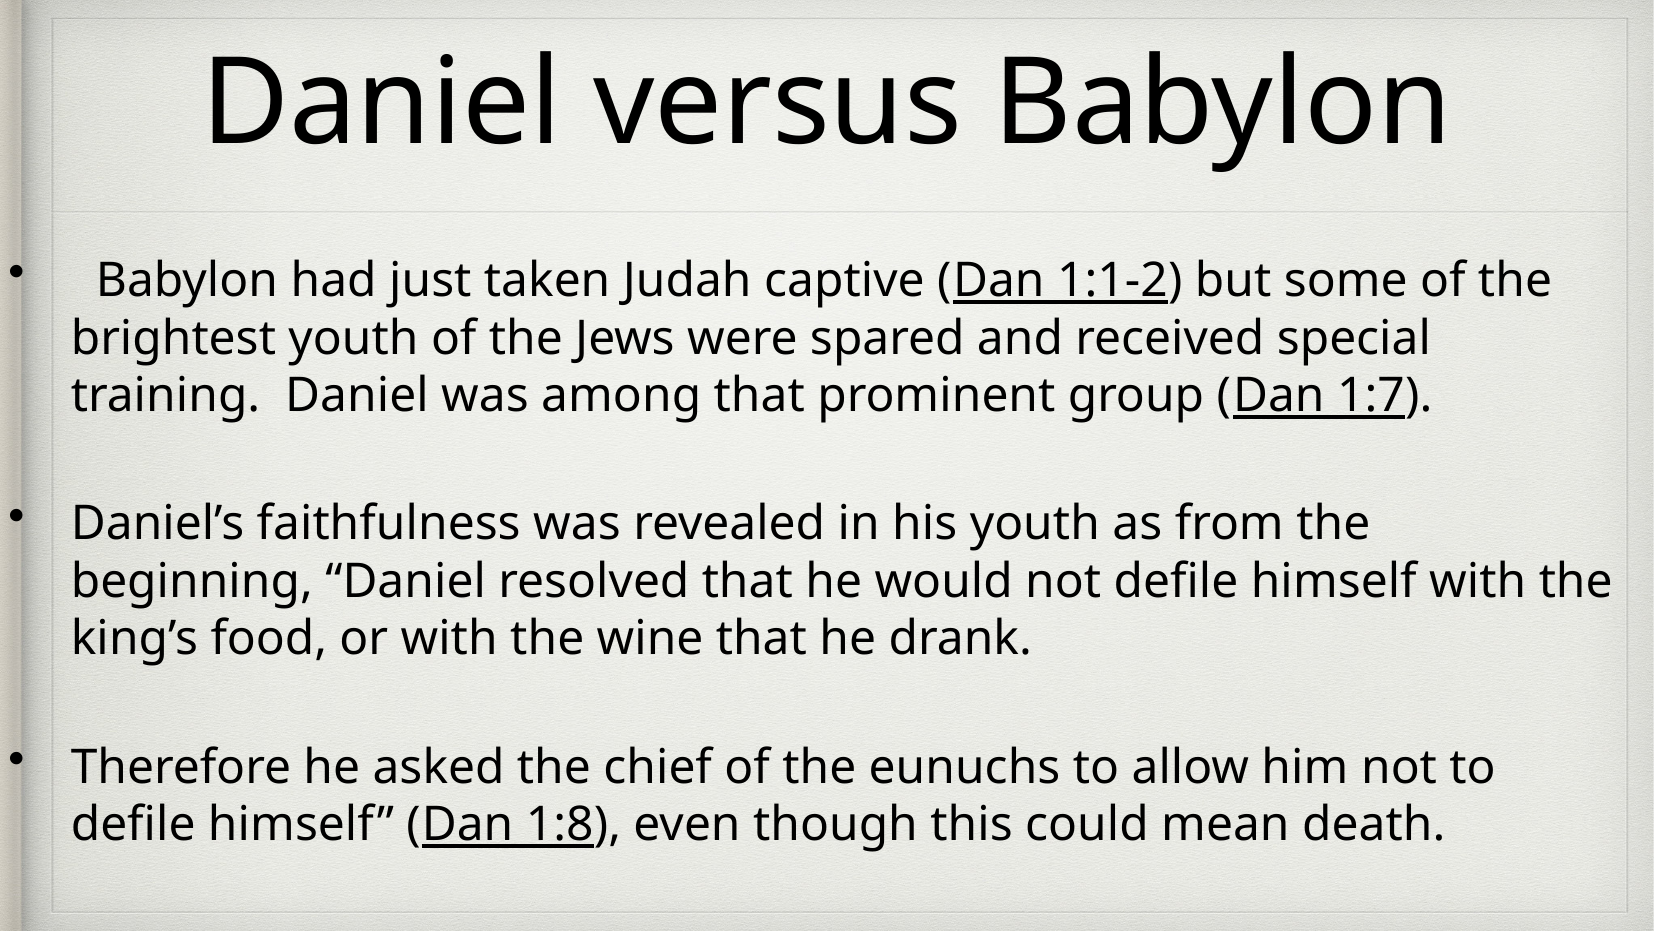

# Daniel versus Babylon
  Babylon had just taken Judah captive (Dan 1:1-2) but some of the brightest youth of the Jews were spared and received special training.  Daniel was among that prominent group (Dan 1:7).
Daniel’s faithfulness was revealed in his youth as from the beginning, “Daniel resolved that he would not defile himself with the king’s food, or with the wine that he drank.
Therefore he asked the chief of the eunuchs to allow him not to defile himself” (Dan 1:8), even though this could mean death.